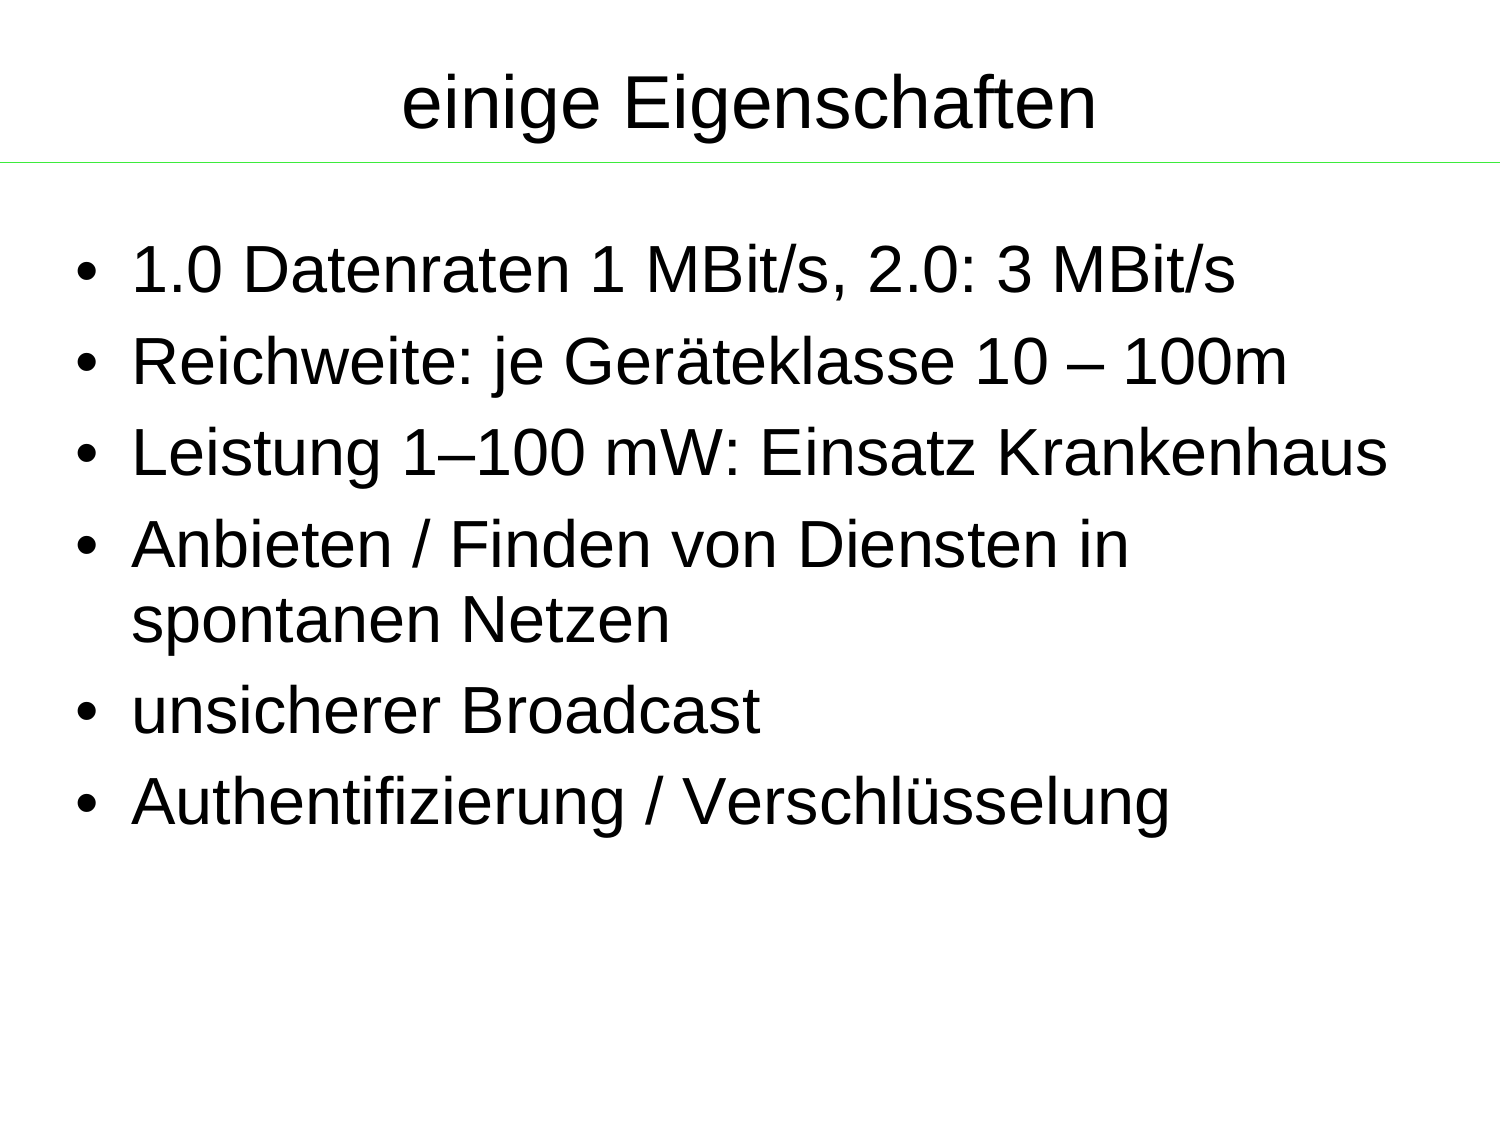

# einige Eigenschaften
1.0 Datenraten 1 MBit/s, 2.0: 3 MBit/s
Reichweite: je Geräteklasse 10 – 100m
Leistung 1–100 mW: Einsatz Krankenhaus
Anbieten / Finden von Diensten in spontanen Netzen
unsicherer Broadcast
Authentifizierung / Verschlüsselung